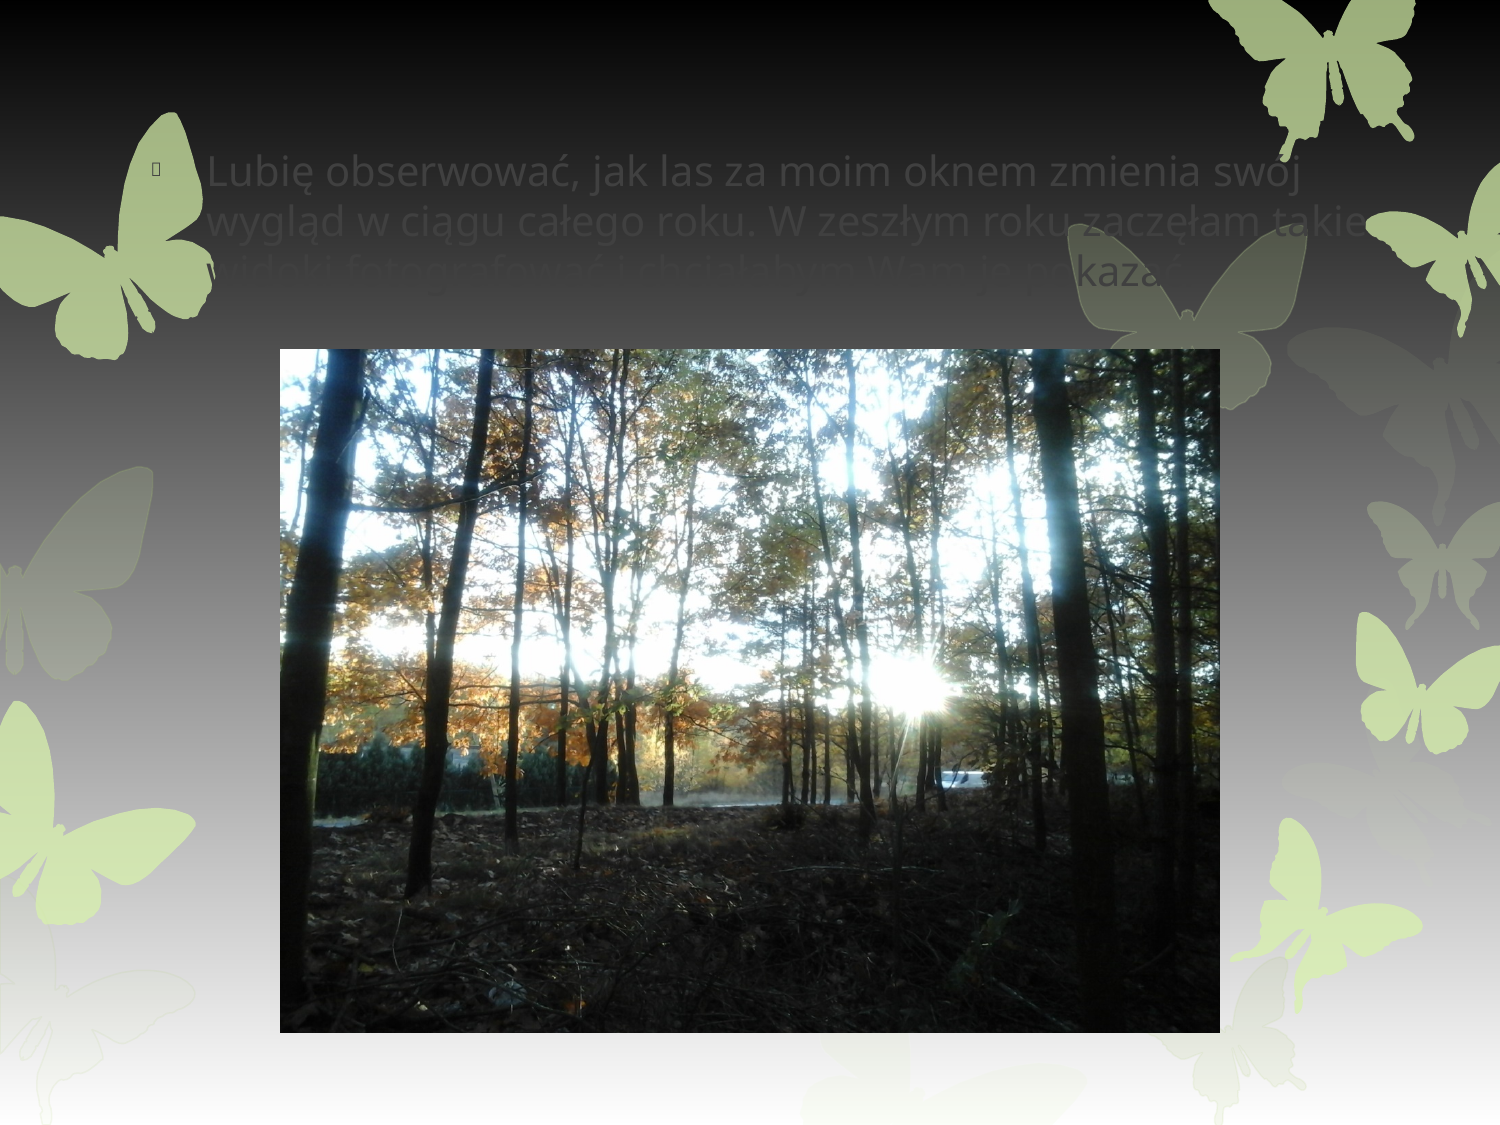

# Lubię obserwować, jak las za moim oknem zmienia swój wygląd w ciągu całego roku. W zeszłym roku zaczęłam takie widoki fotografować i chciałabym Wam je pokazać.